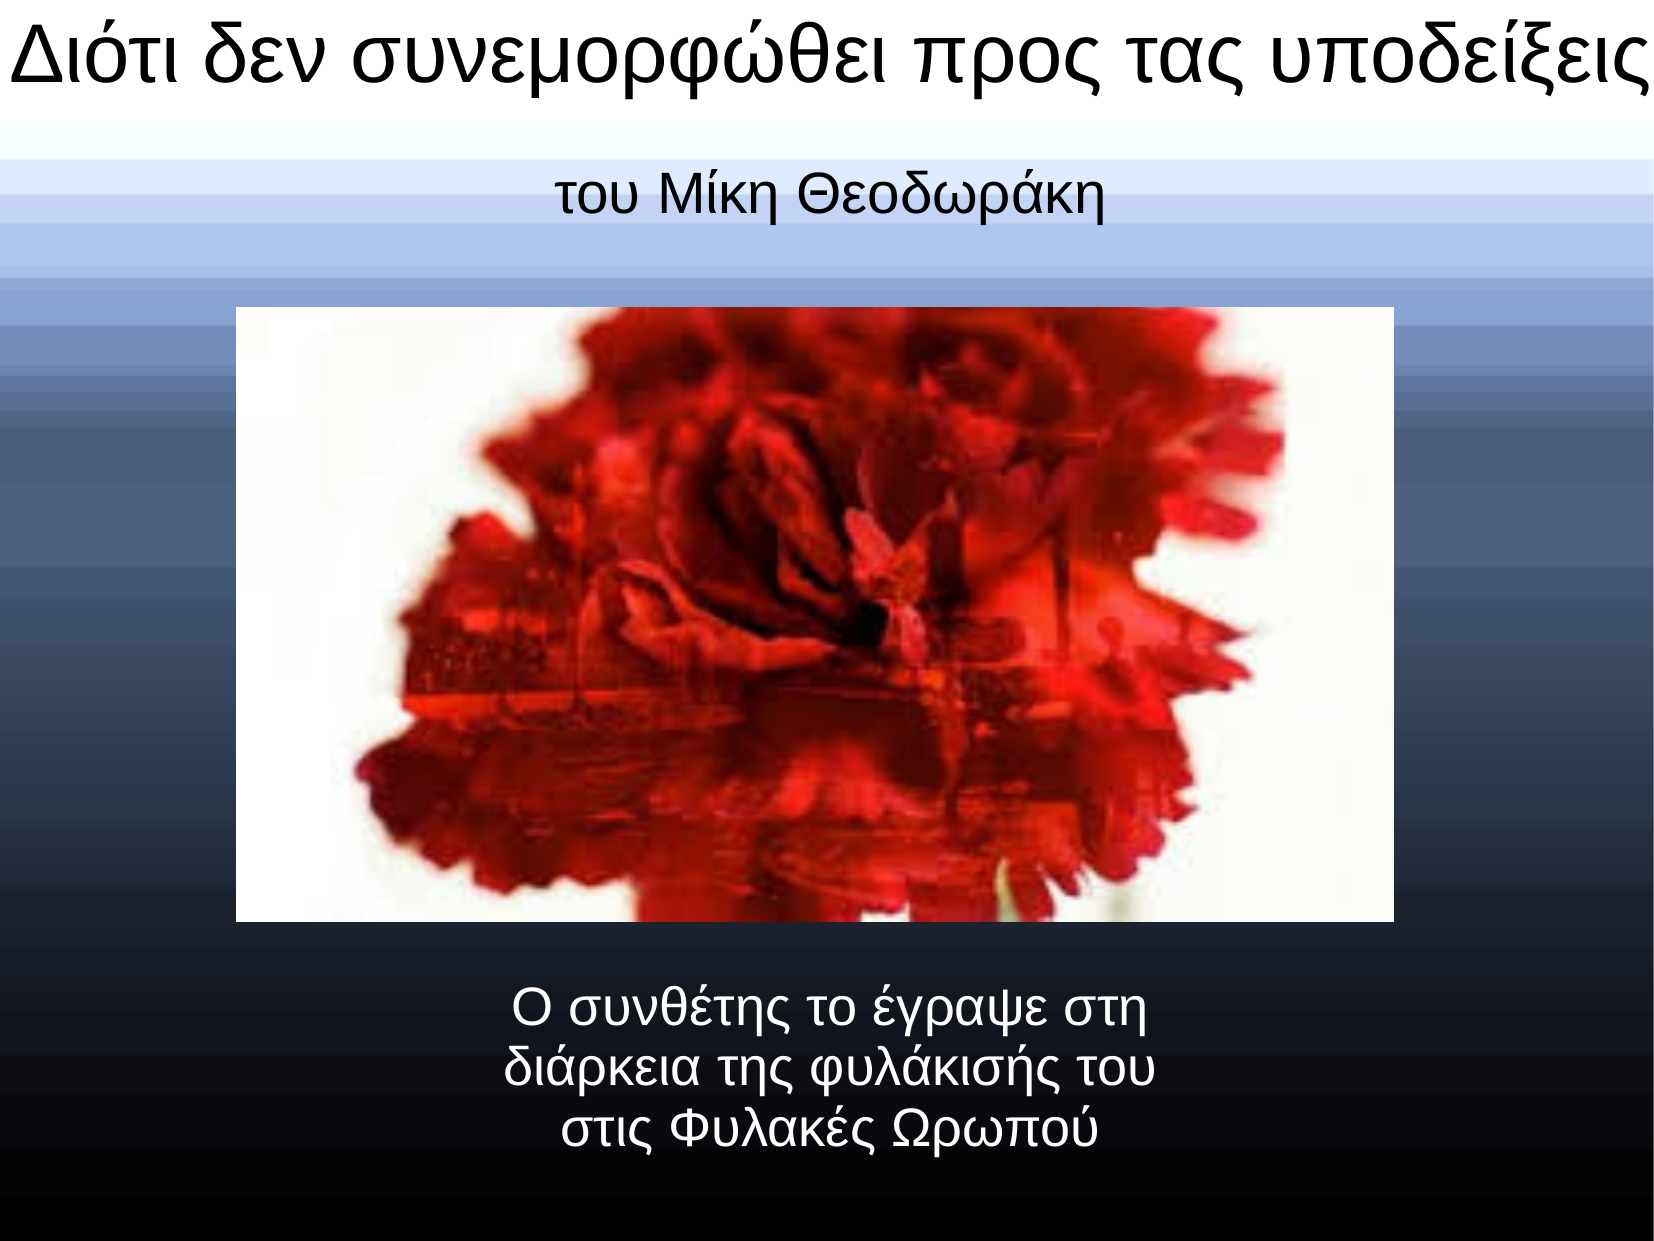

Διότι δεν συνεμορφώθει προς τας υποδείξεις
του Μίκη Θεοδωράκη
Ο συνθέτης το έγραψε στη διάρκεια της φυλάκισής του στις Φυλακές Ωρωπού